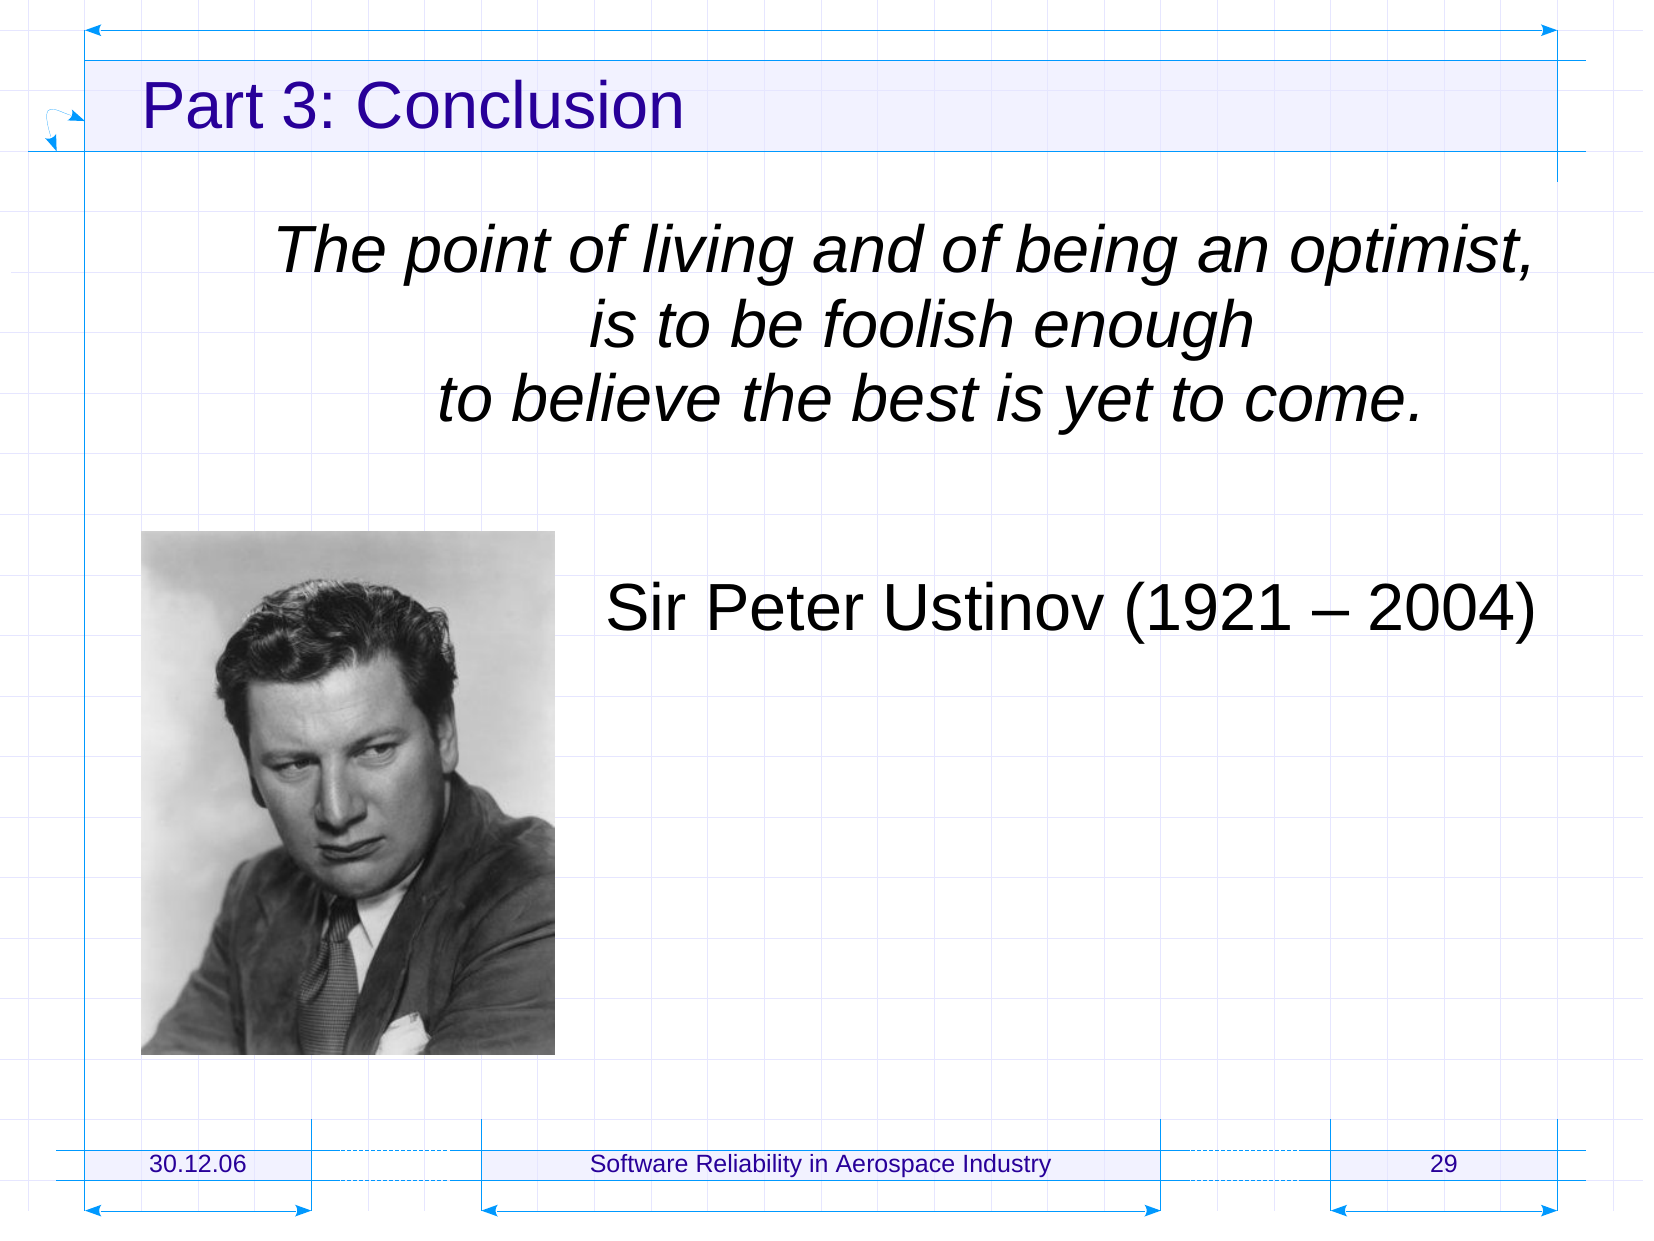

# Part 3: Conclusion
The point of living and of being an optimist,
is to be foolish enough
to believe the best is yet to come.
 Sir Peter Ustinov (1921 – 2004)
30.12.06
Software Reliability in Aerospace Industry
29